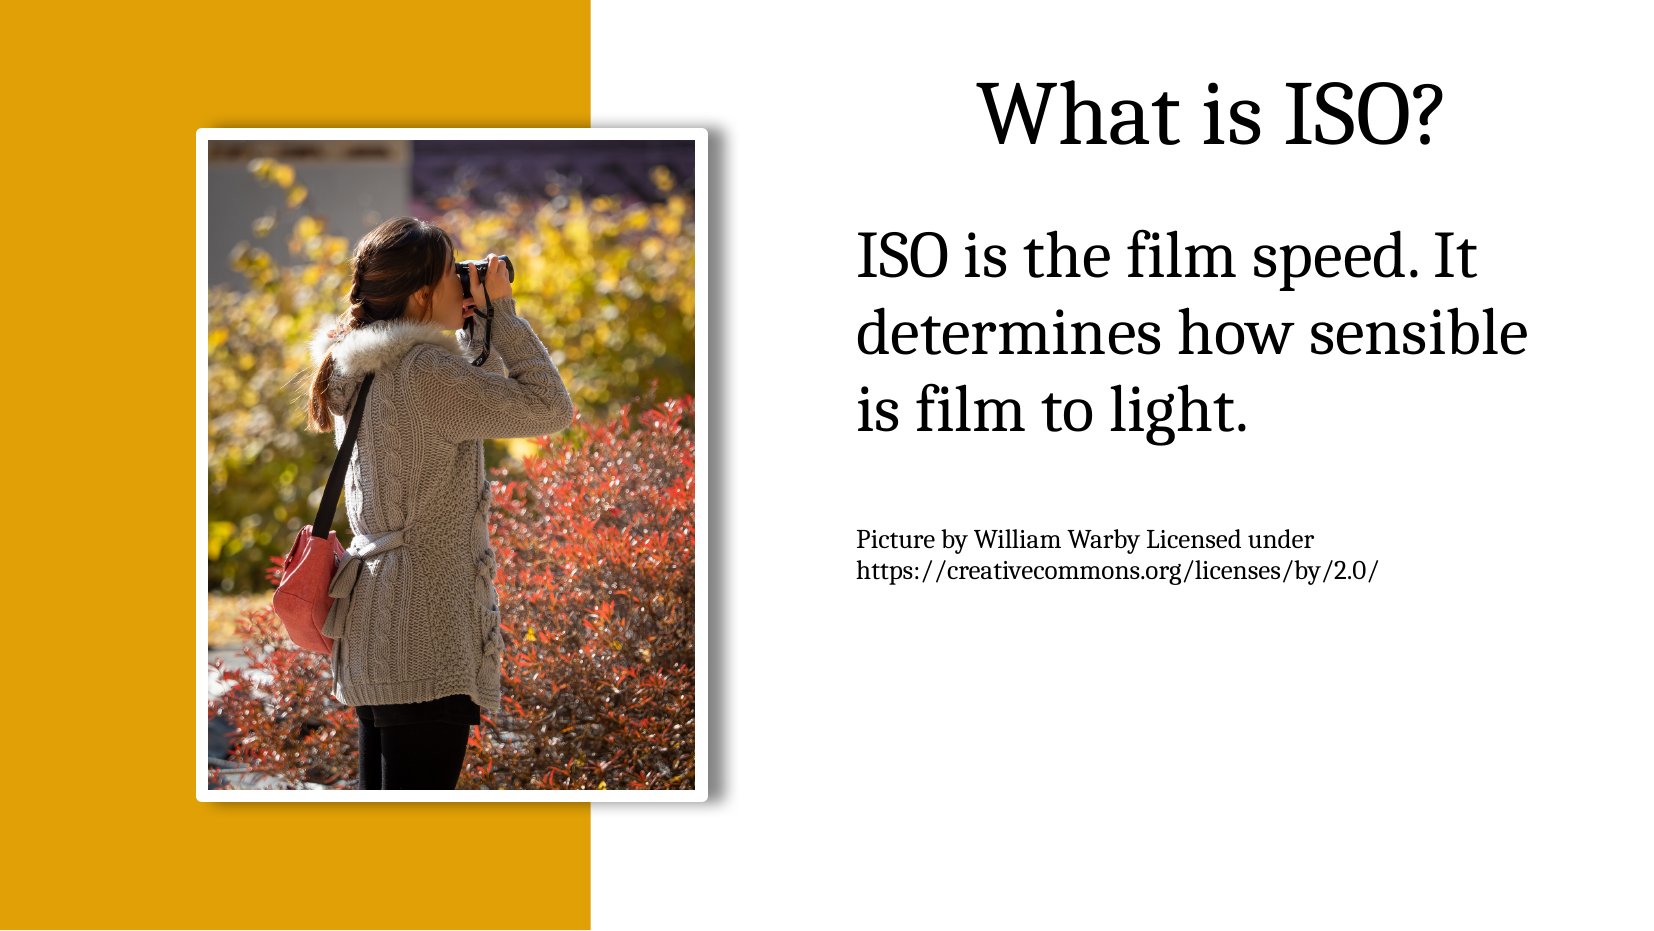

# What is ISO?
ISO is the film speed. It determines how sensible is film to light.
Picture by William Warby Licensed under https://creativecommons.org/licenses/by/2.0/